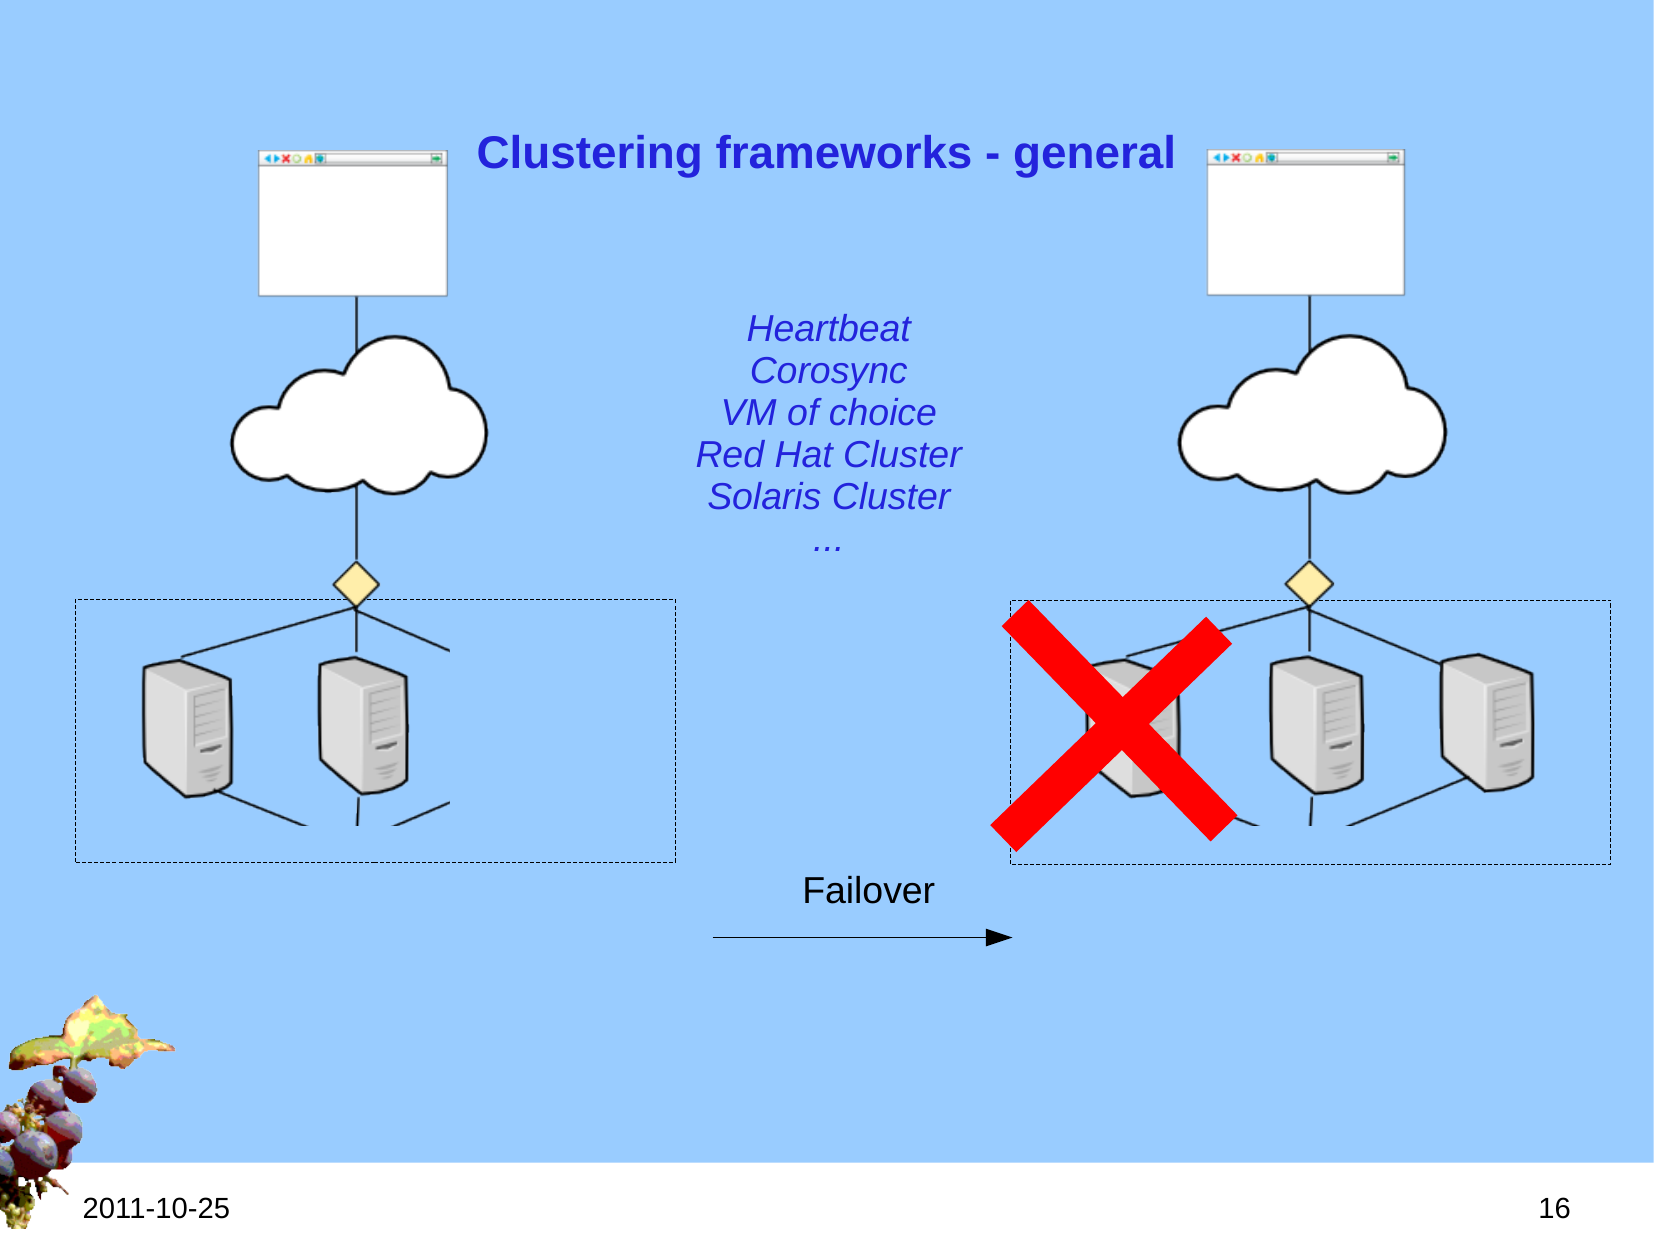

# Clustering frameworks - general
Heartbeat
Corosync
VM of choice
Red Hat Cluster
Solaris Cluster
...
Failover
2011-10-25
16